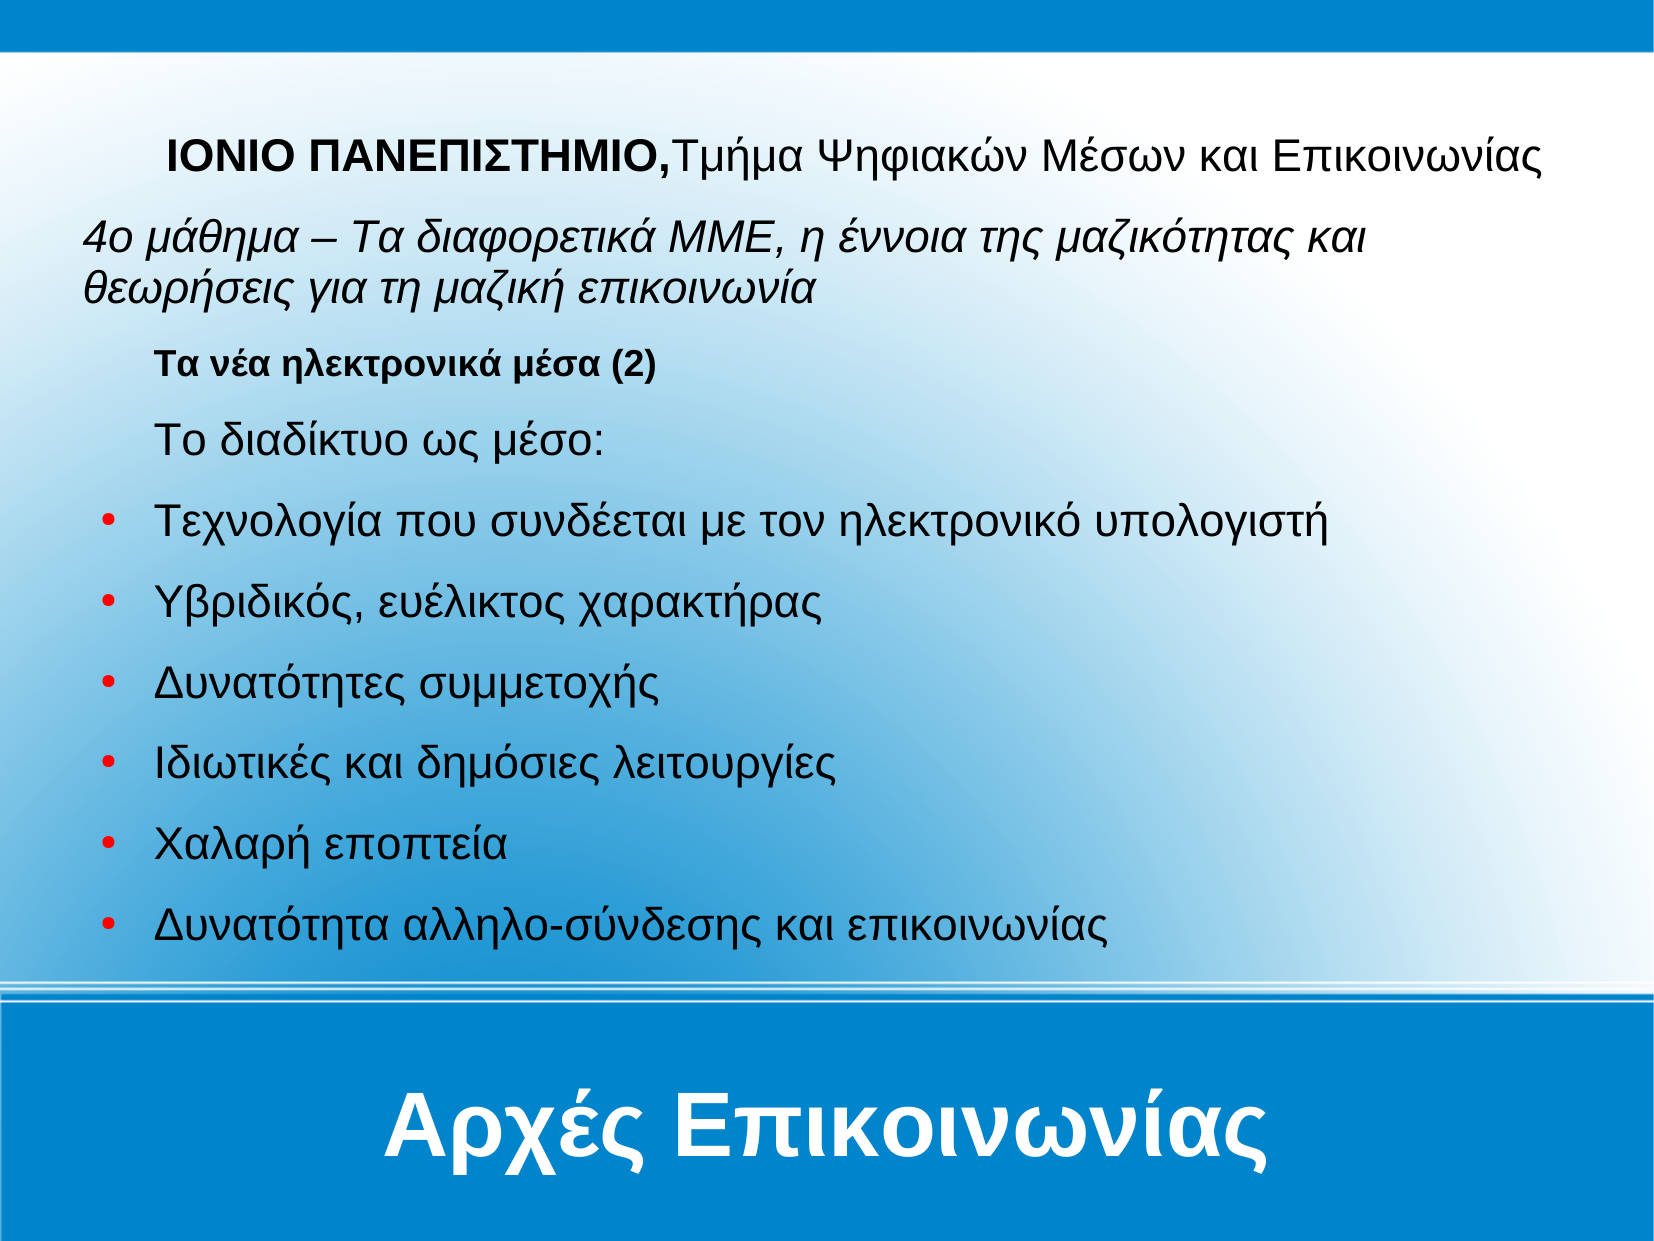

ΙΟΝΙΟ ΠΑΝΕΠΙΣΤΗΜΙΟ,Τμήμα Ψηφιακών Μέσων και Επικοινωνίας
4ο μάθημα – Τα διαφορετικά ΜΜΕ, η έννοια της μαζικότητας και θεωρήσεις για τη μαζική επικοινωνία
Τα νέα ηλεκτρονικά μέσα (2)
Το διαδίκτυο ως μέσο:
Τεχνολογία που συνδέεται με τον ηλεκτρονικό υπολογιστή
Υβριδικός, ευέλικτος χαρακτήρας
Δυνατότητες συμμετοχής
Ιδιωτικές και δημόσιες λειτουργίες
Χαλαρή εποπτεία
Δυνατότητα αλληλο-σύνδεσης και επικοινωνίας
# Αρχές Επικοινωνίας